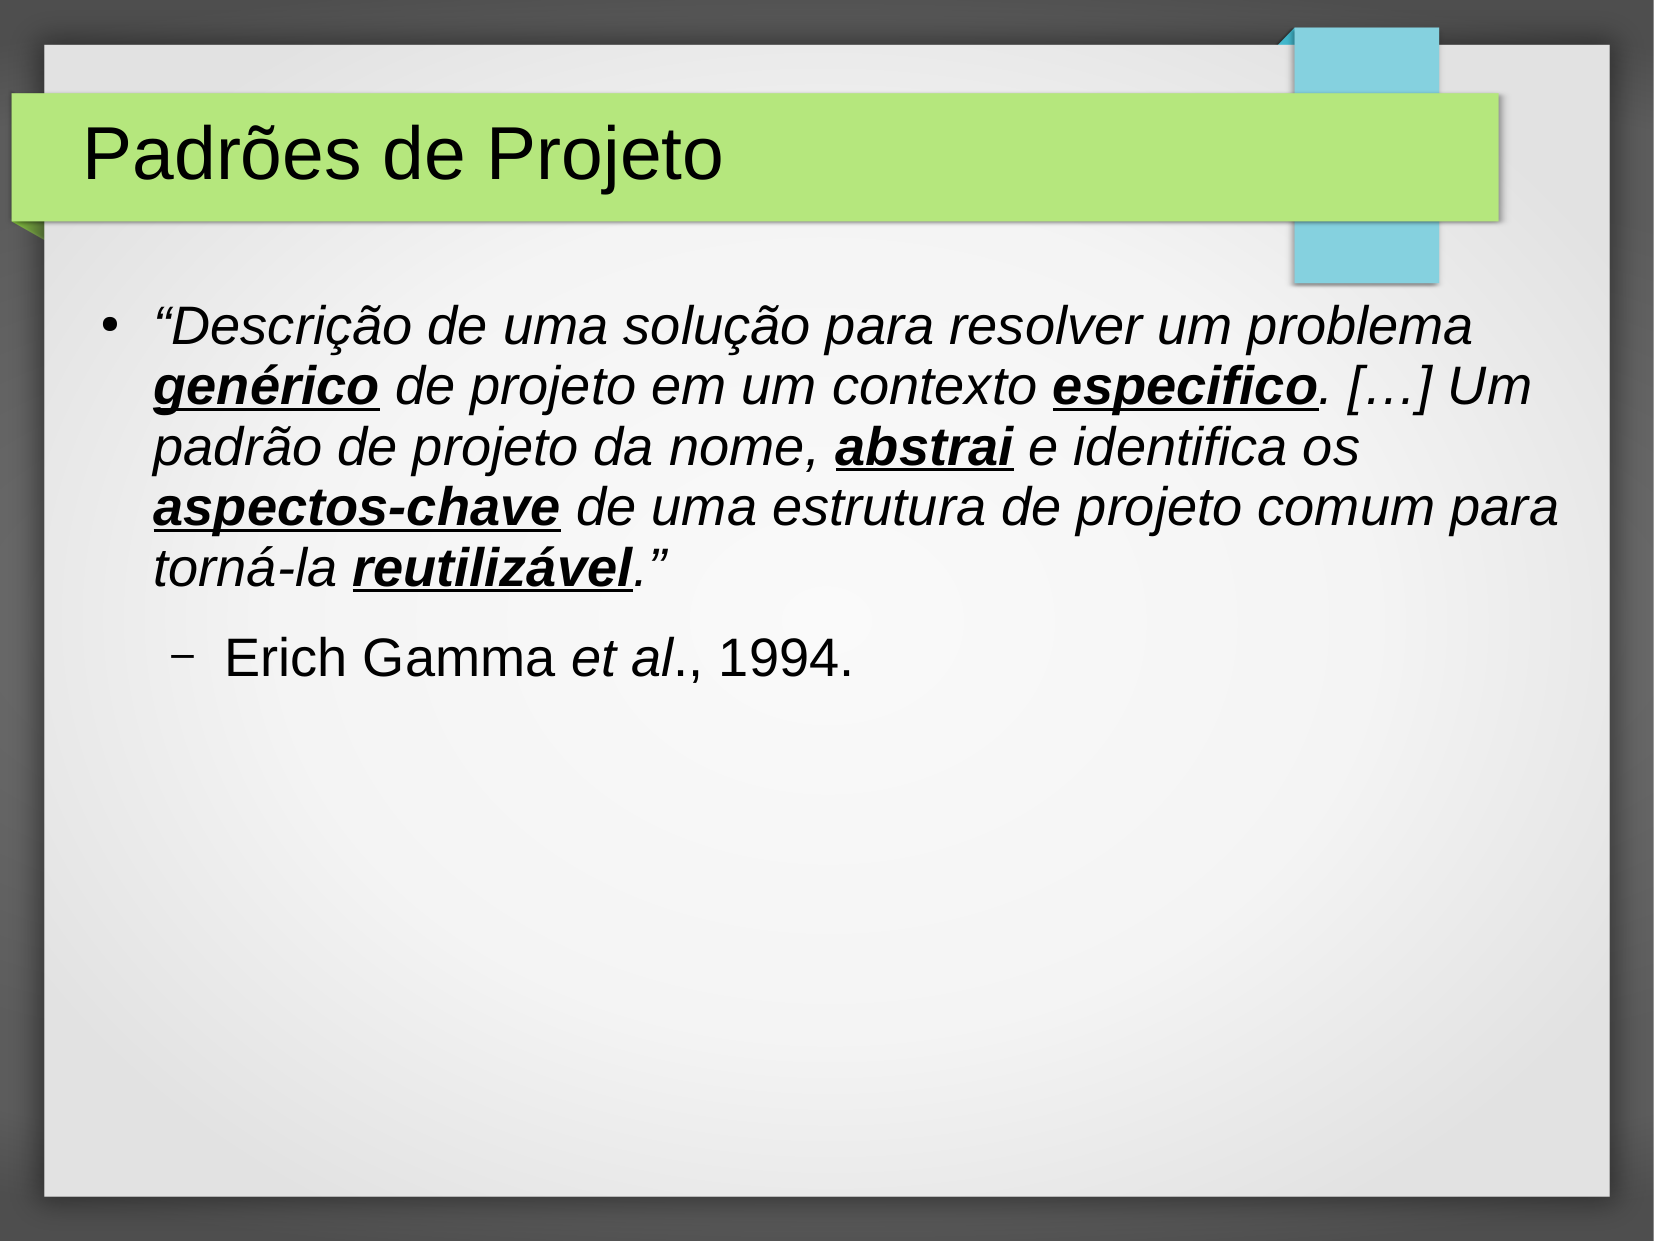

# Padrões de Projeto
“Descrição de uma solução para resolver um problema genérico de projeto em um contexto especifico. […] Um padrão de projeto da nome, abstrai e identifica os aspectos-chave de uma estrutura de projeto comum para torná-la reutilizável.”
Erich Gamma et al., 1994.